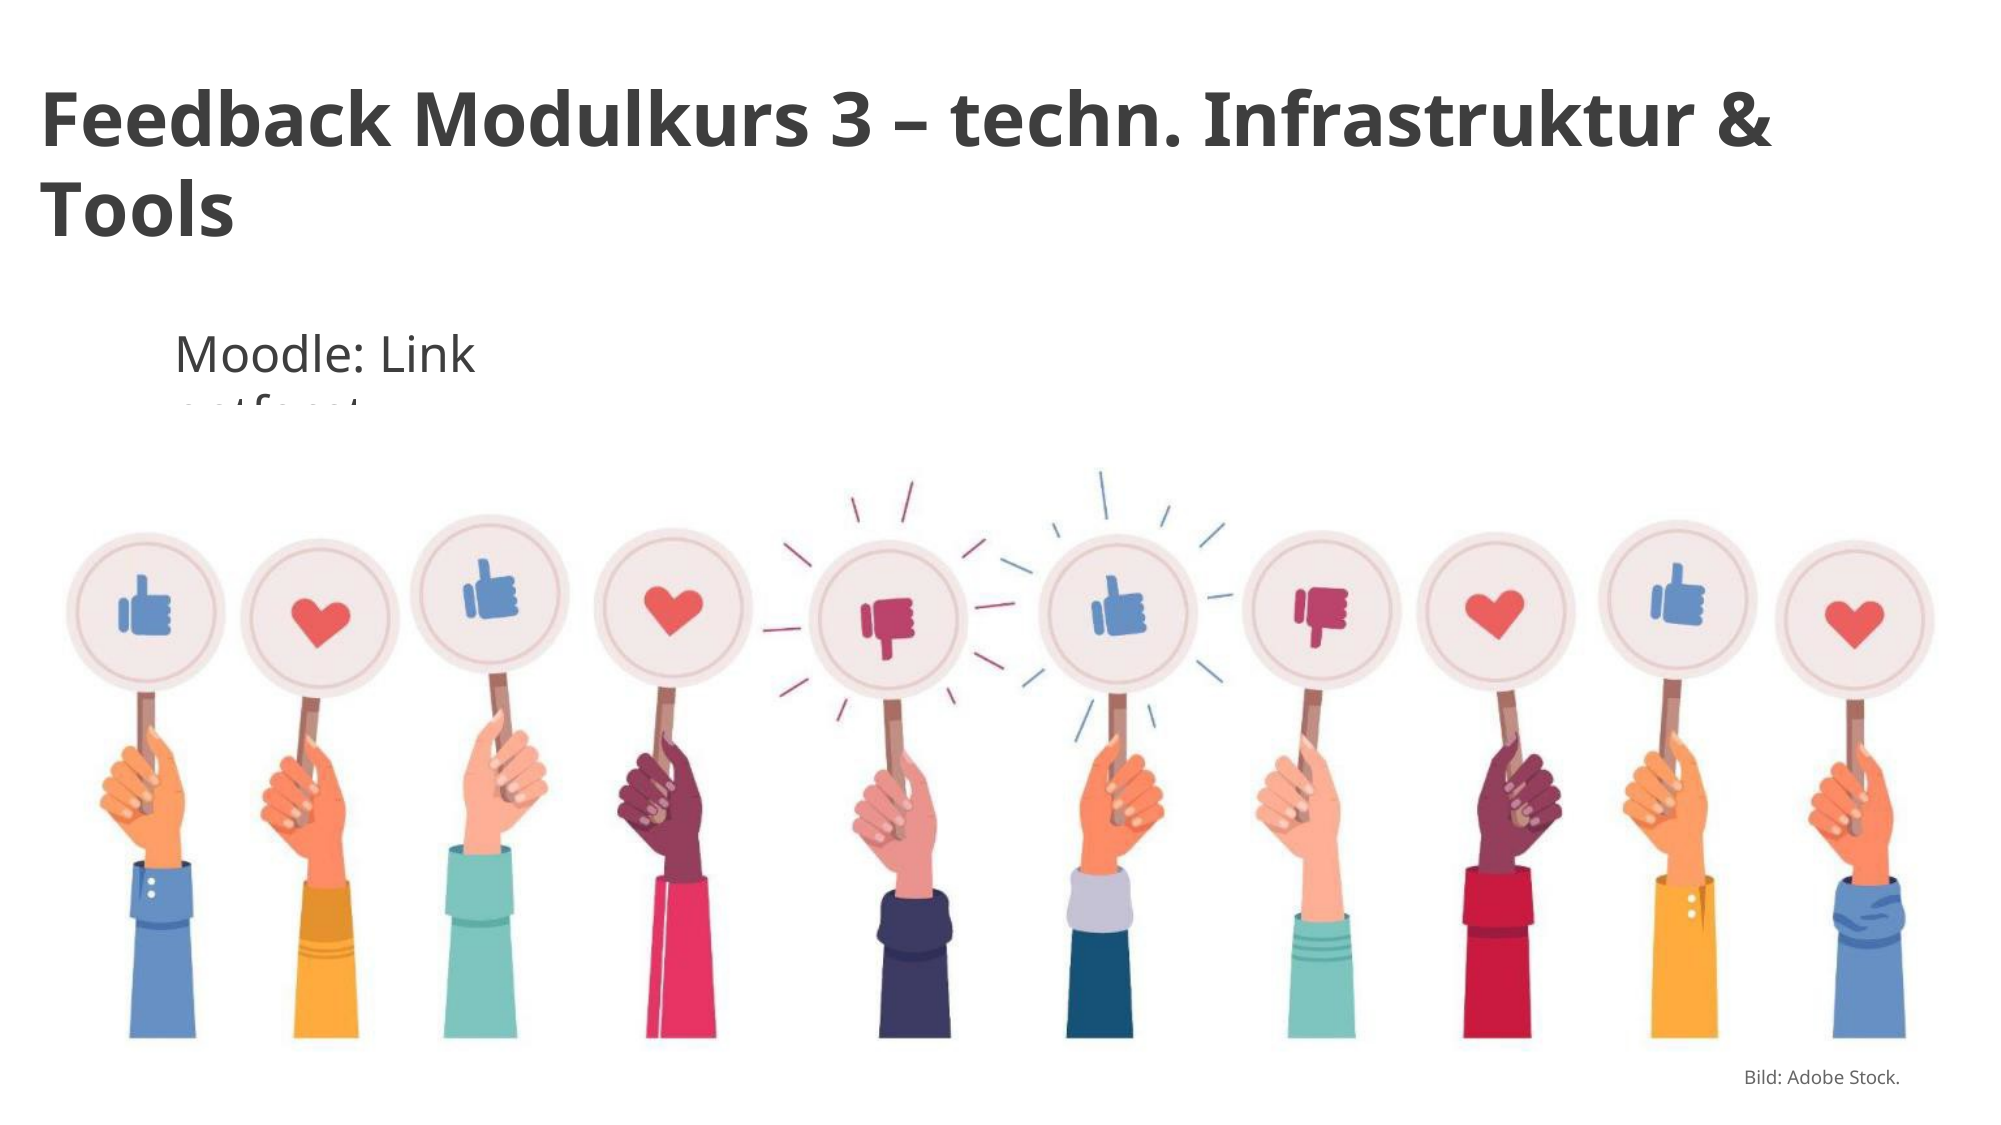

Feedback Modulkurs 3 – techn. Infrastruktur & Tools
Moodle: Link entfernt
Forschungsdatenmanagement in Brandenburg	85
Bild: Adobe Stock.